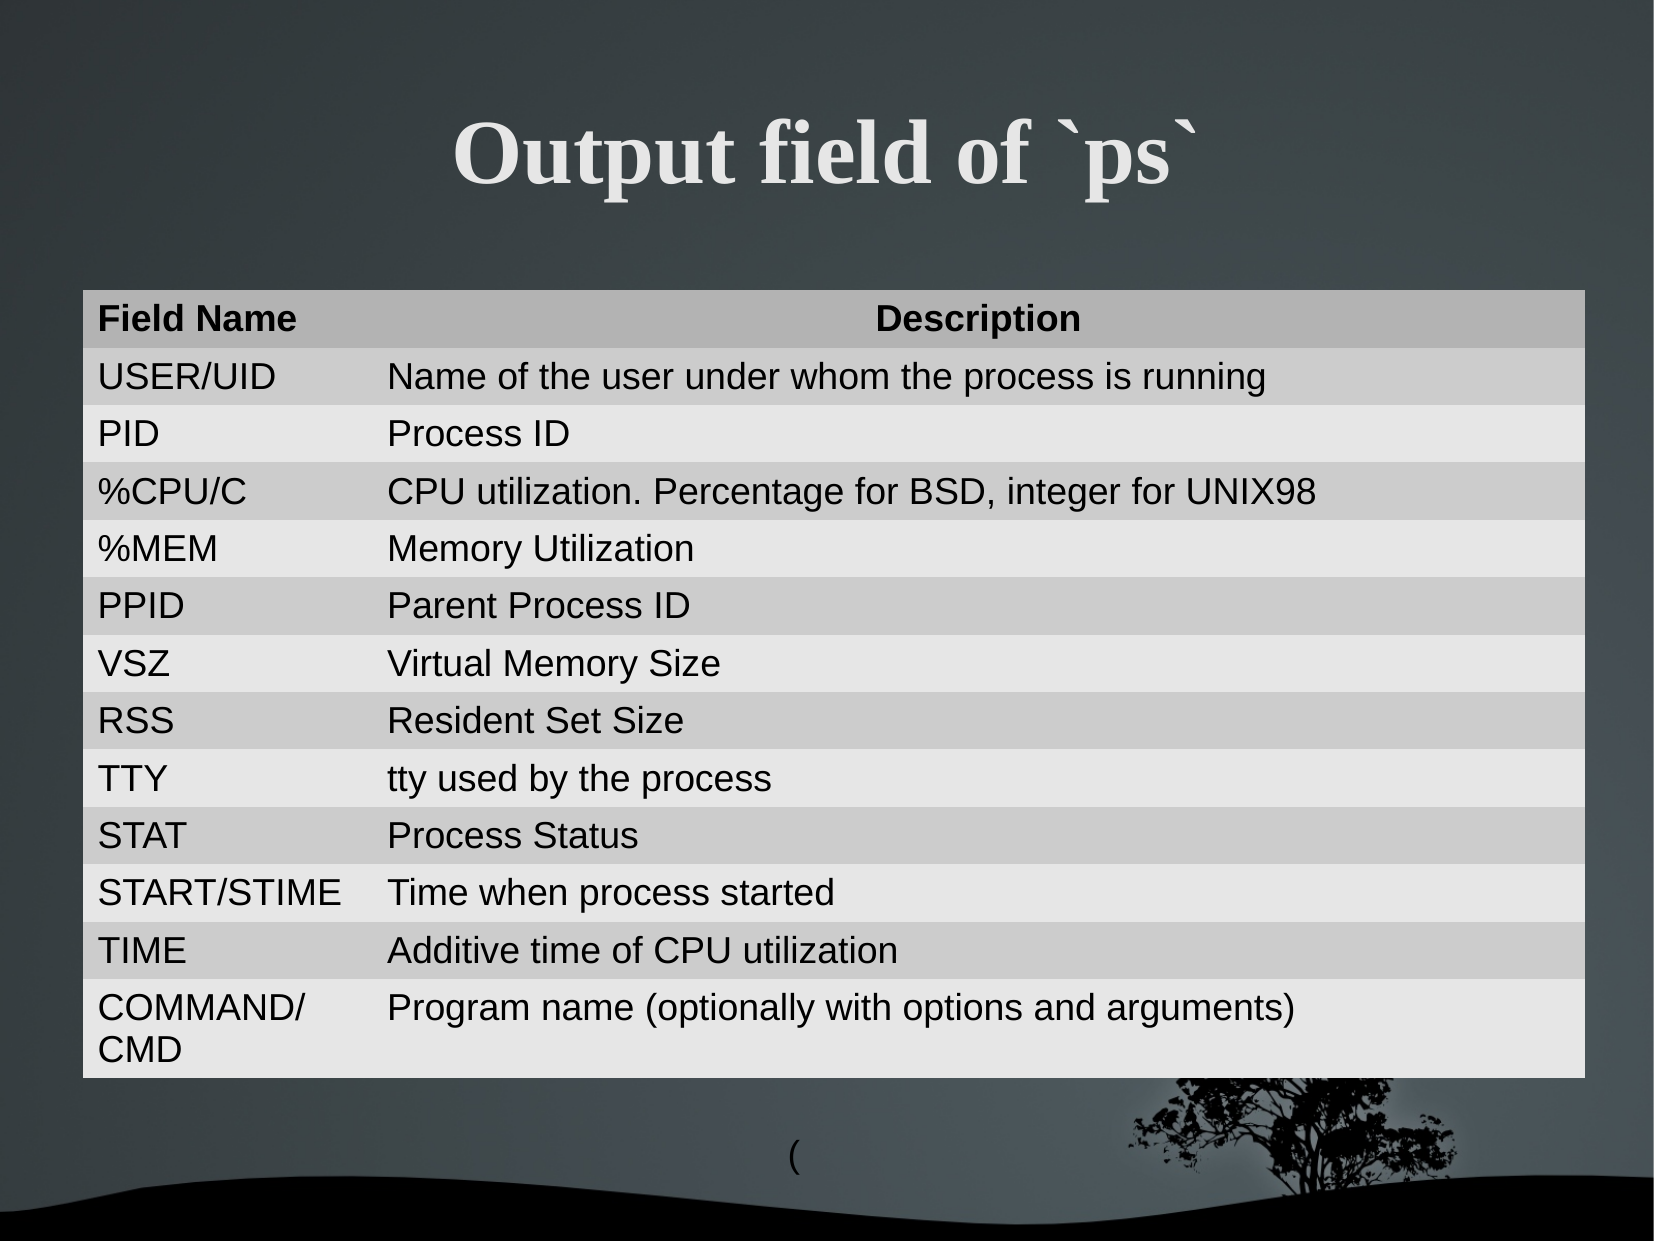

# Output field of `ps`
| Field Name | Description |
| --- | --- |
| USER/UID | Name of the user under whom the process is running |
| PID | Process ID |
| %CPU/C | CPU utilization. Percentage for BSD, integer for UNIX98 |
| %MEM | Memory Utilization |
| PPID | Parent Process ID |
| VSZ | Virtual Memory Size |
| RSS | Resident Set Size |
| TTY | tty used by the process |
| STAT | Process Status |
| START/STIME | Time when process started |
| TIME | Additive time of CPU utilization |
| COMMAND/ CMD | Program name (optionally with options and arguments) |
(